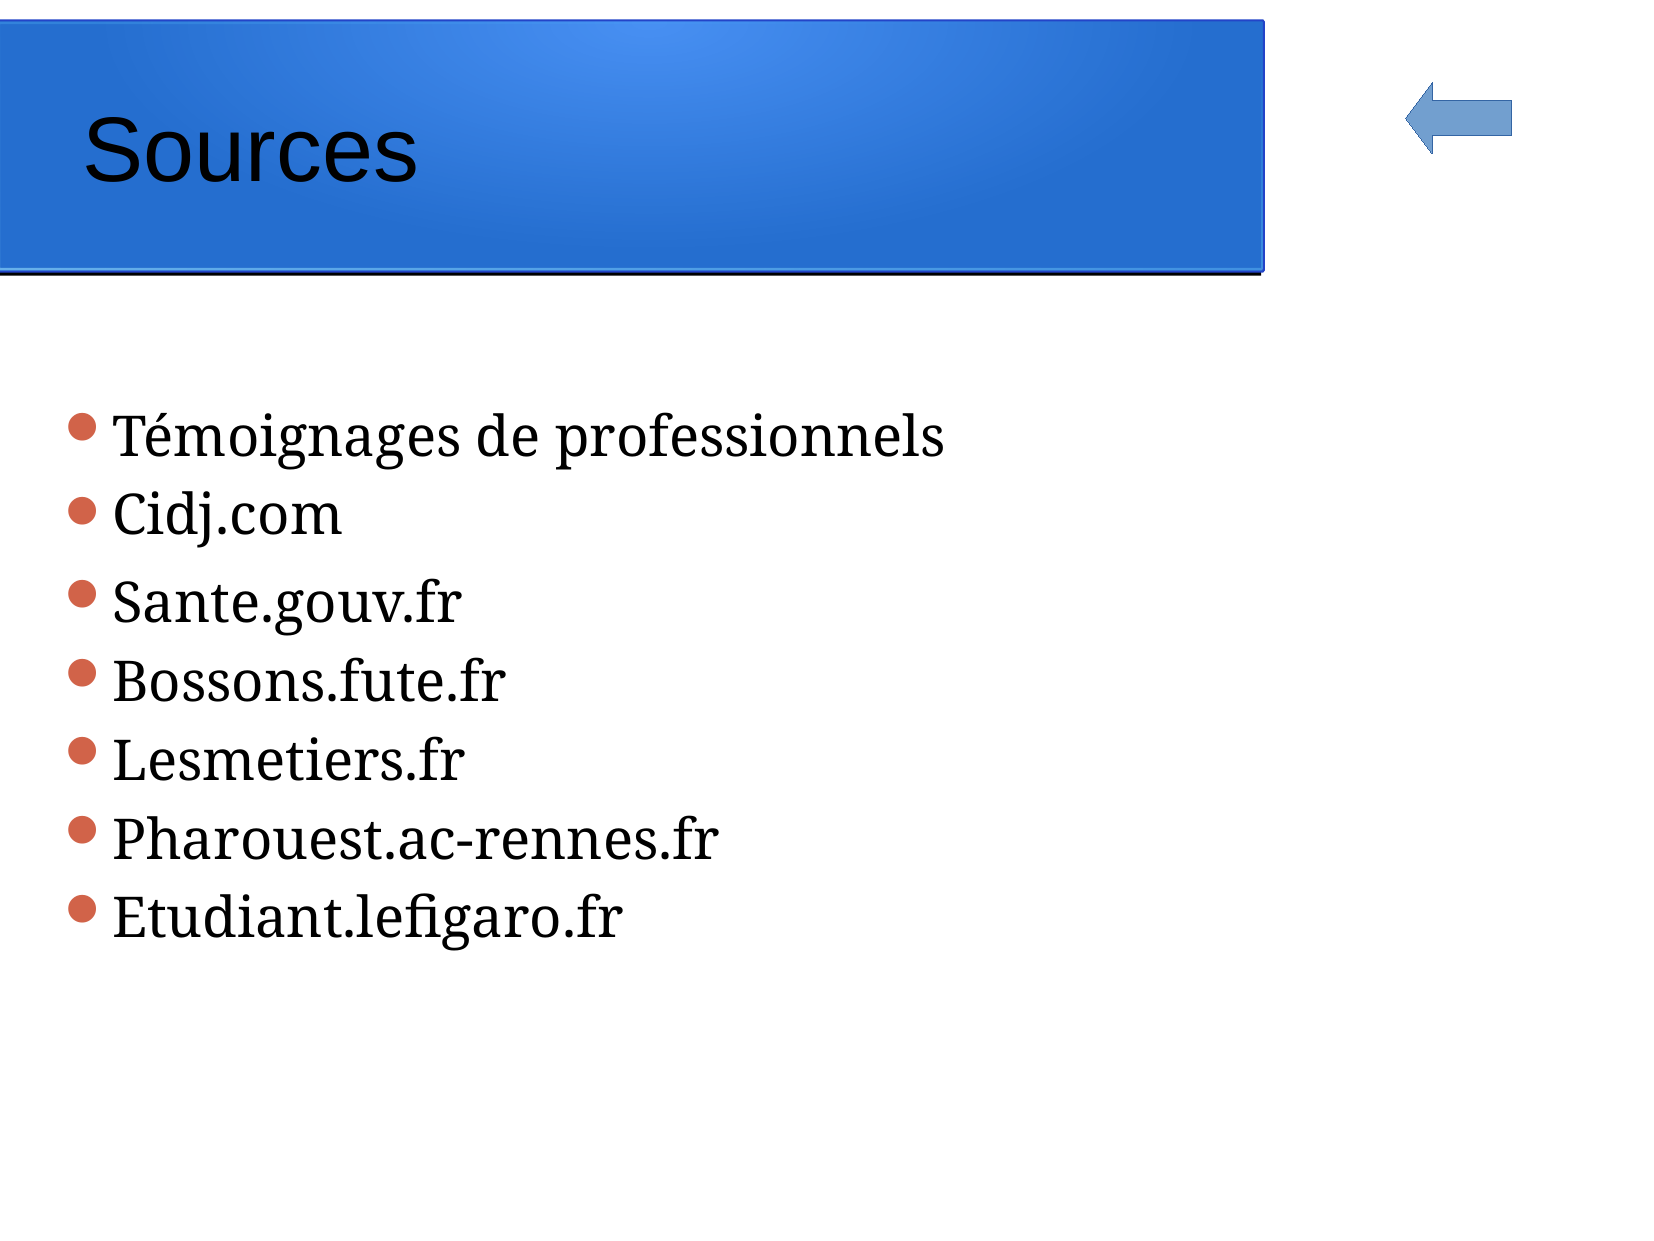

# Sources
Témoignages de professionnels
Cidj.com
Sante.gouv.fr
Bossons.fute.fr
Lesmetiers.fr
Pharouest.ac-rennes.fr
Etudiant.lefigaro.fr